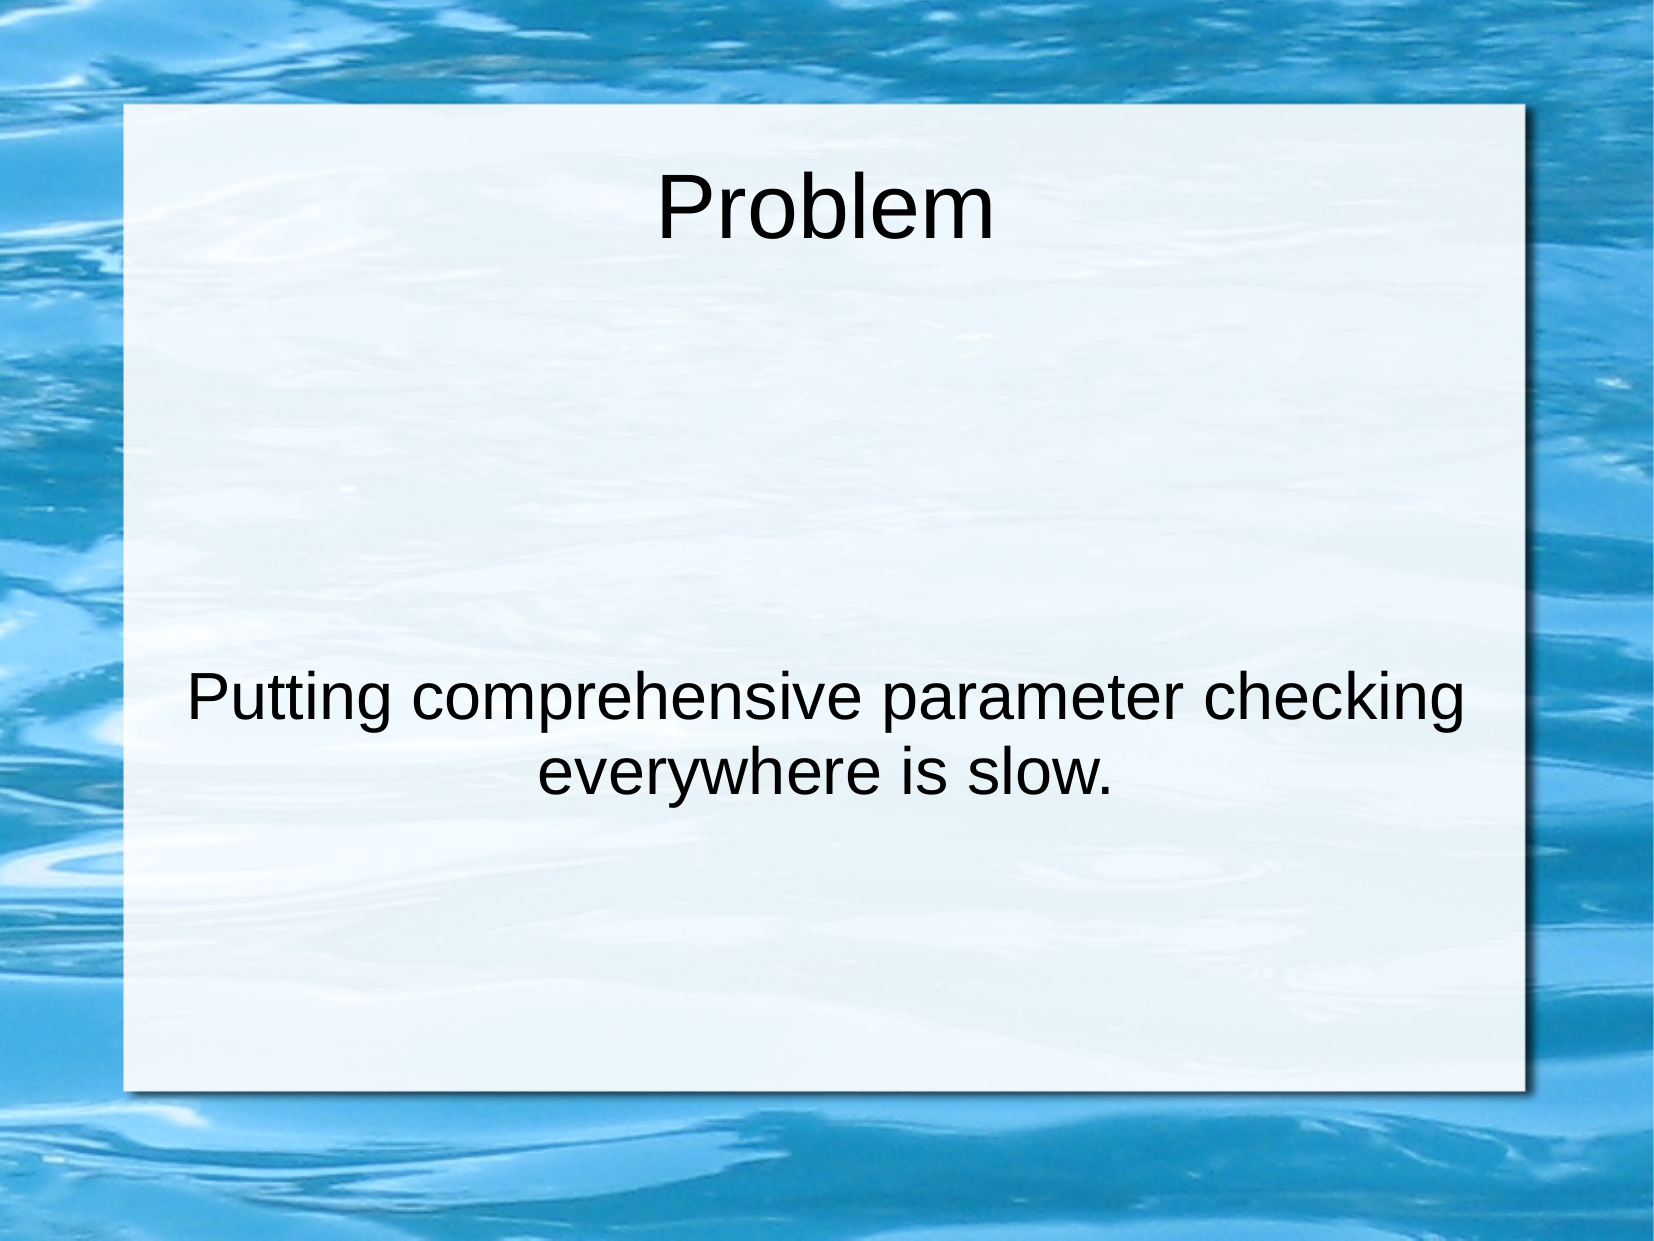

# Problem
Putting comprehensive parameter checking everywhere is slow.